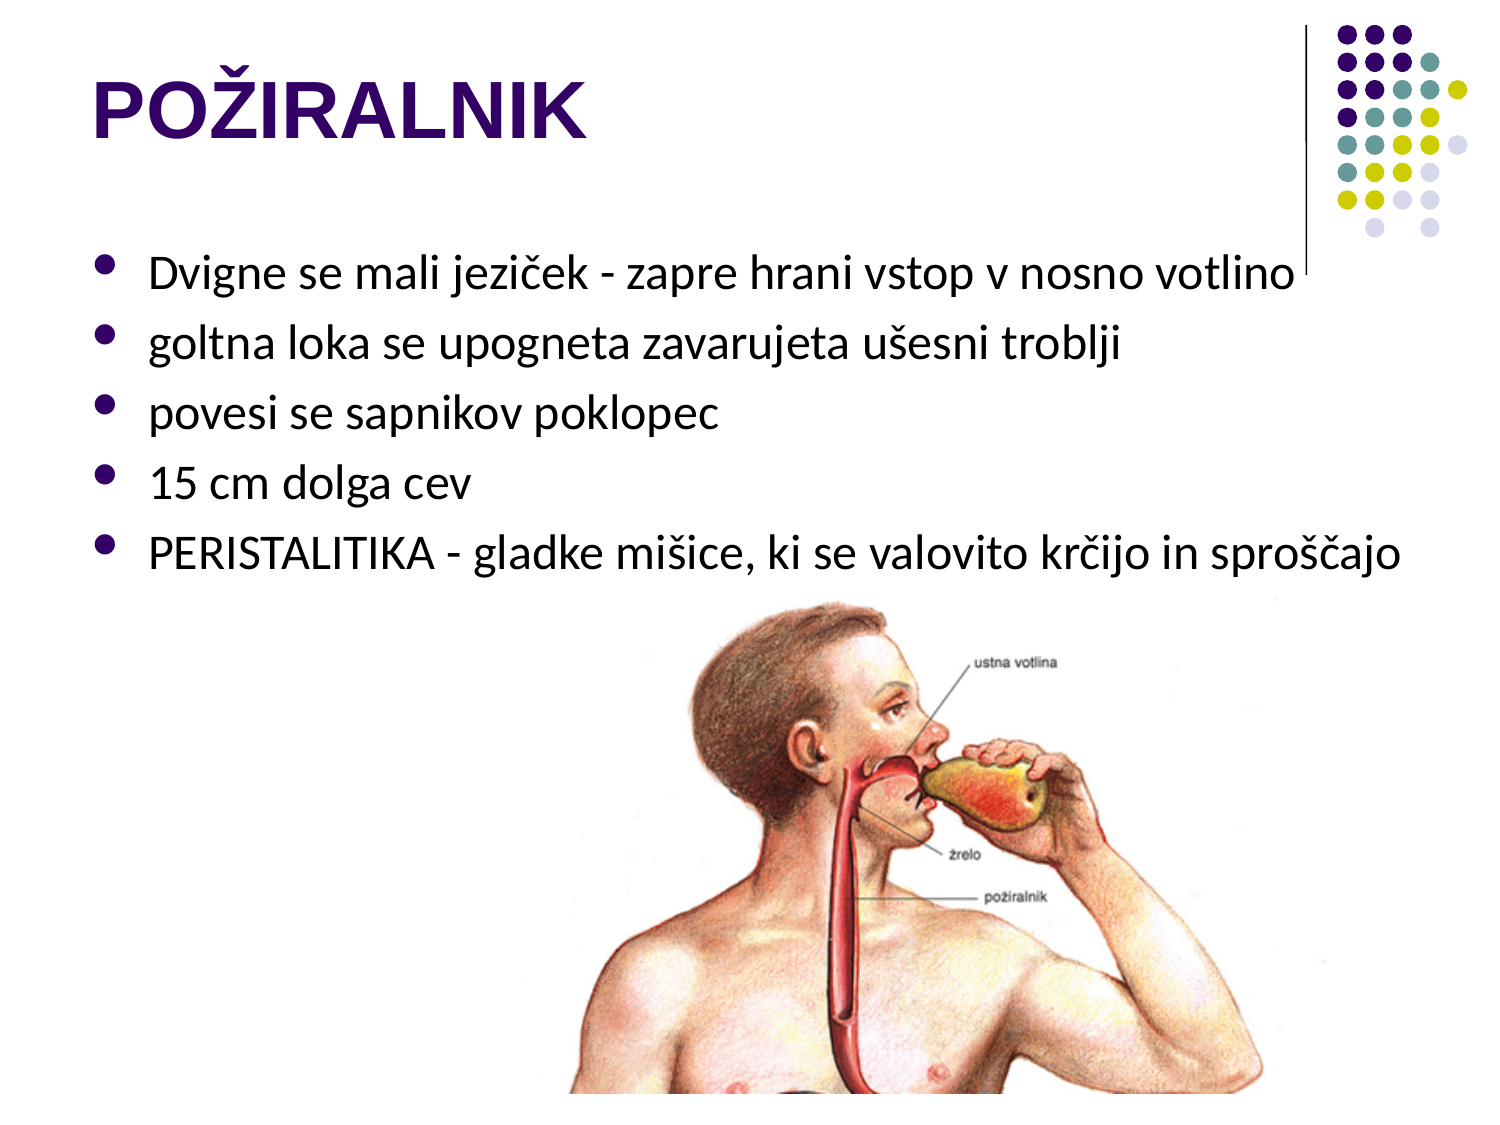

# POŽIRALNIK
Dvigne se mali jeziček - zapre hrani vstop v nosno votlino
goltna loka se upogneta zavarujeta ušesni troblji
povesi se sapnikov poklopec
15 cm dolga cev
PERISTALITIKA - gladke mišice, ki se valovito krčijo in sproščajo